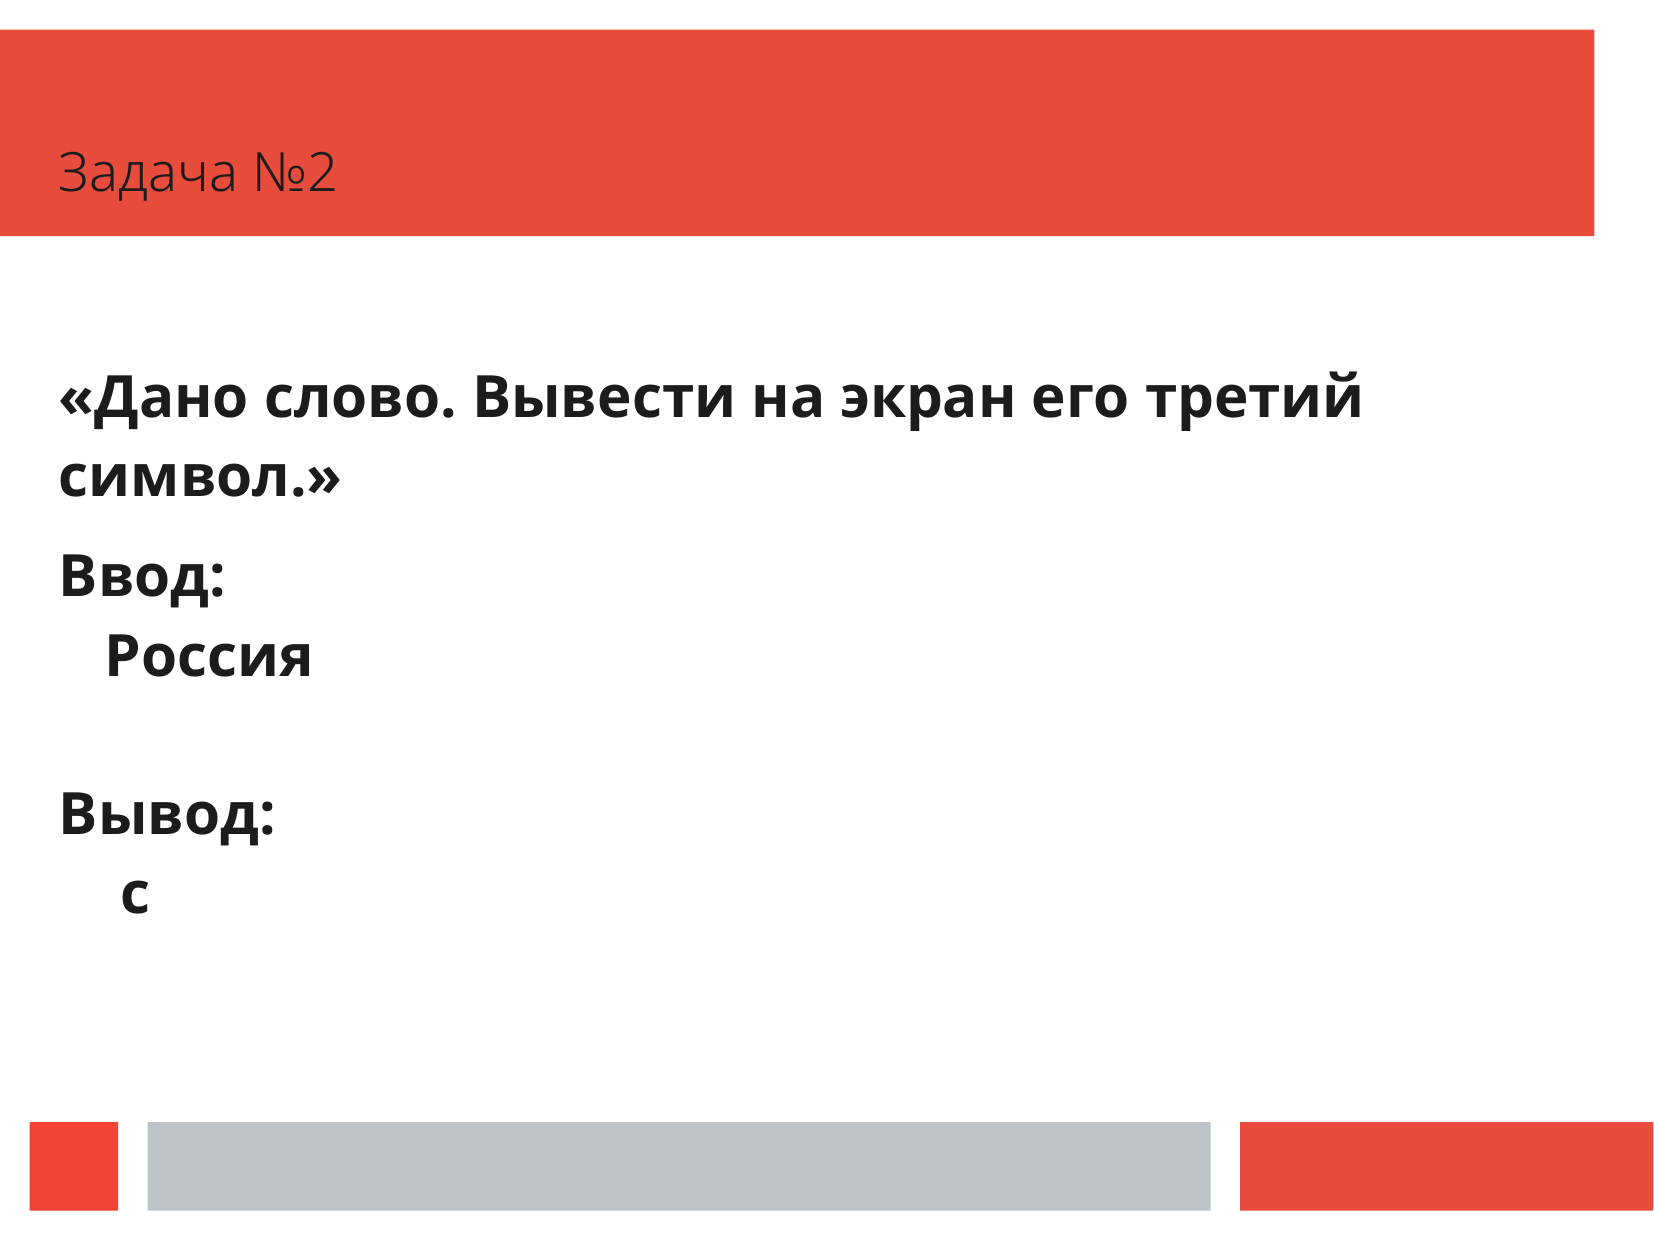

# Задача №2
«Дано слово. Вывести на экран его третий символ.»
Ввод:
 Россия
Вывод:
 с